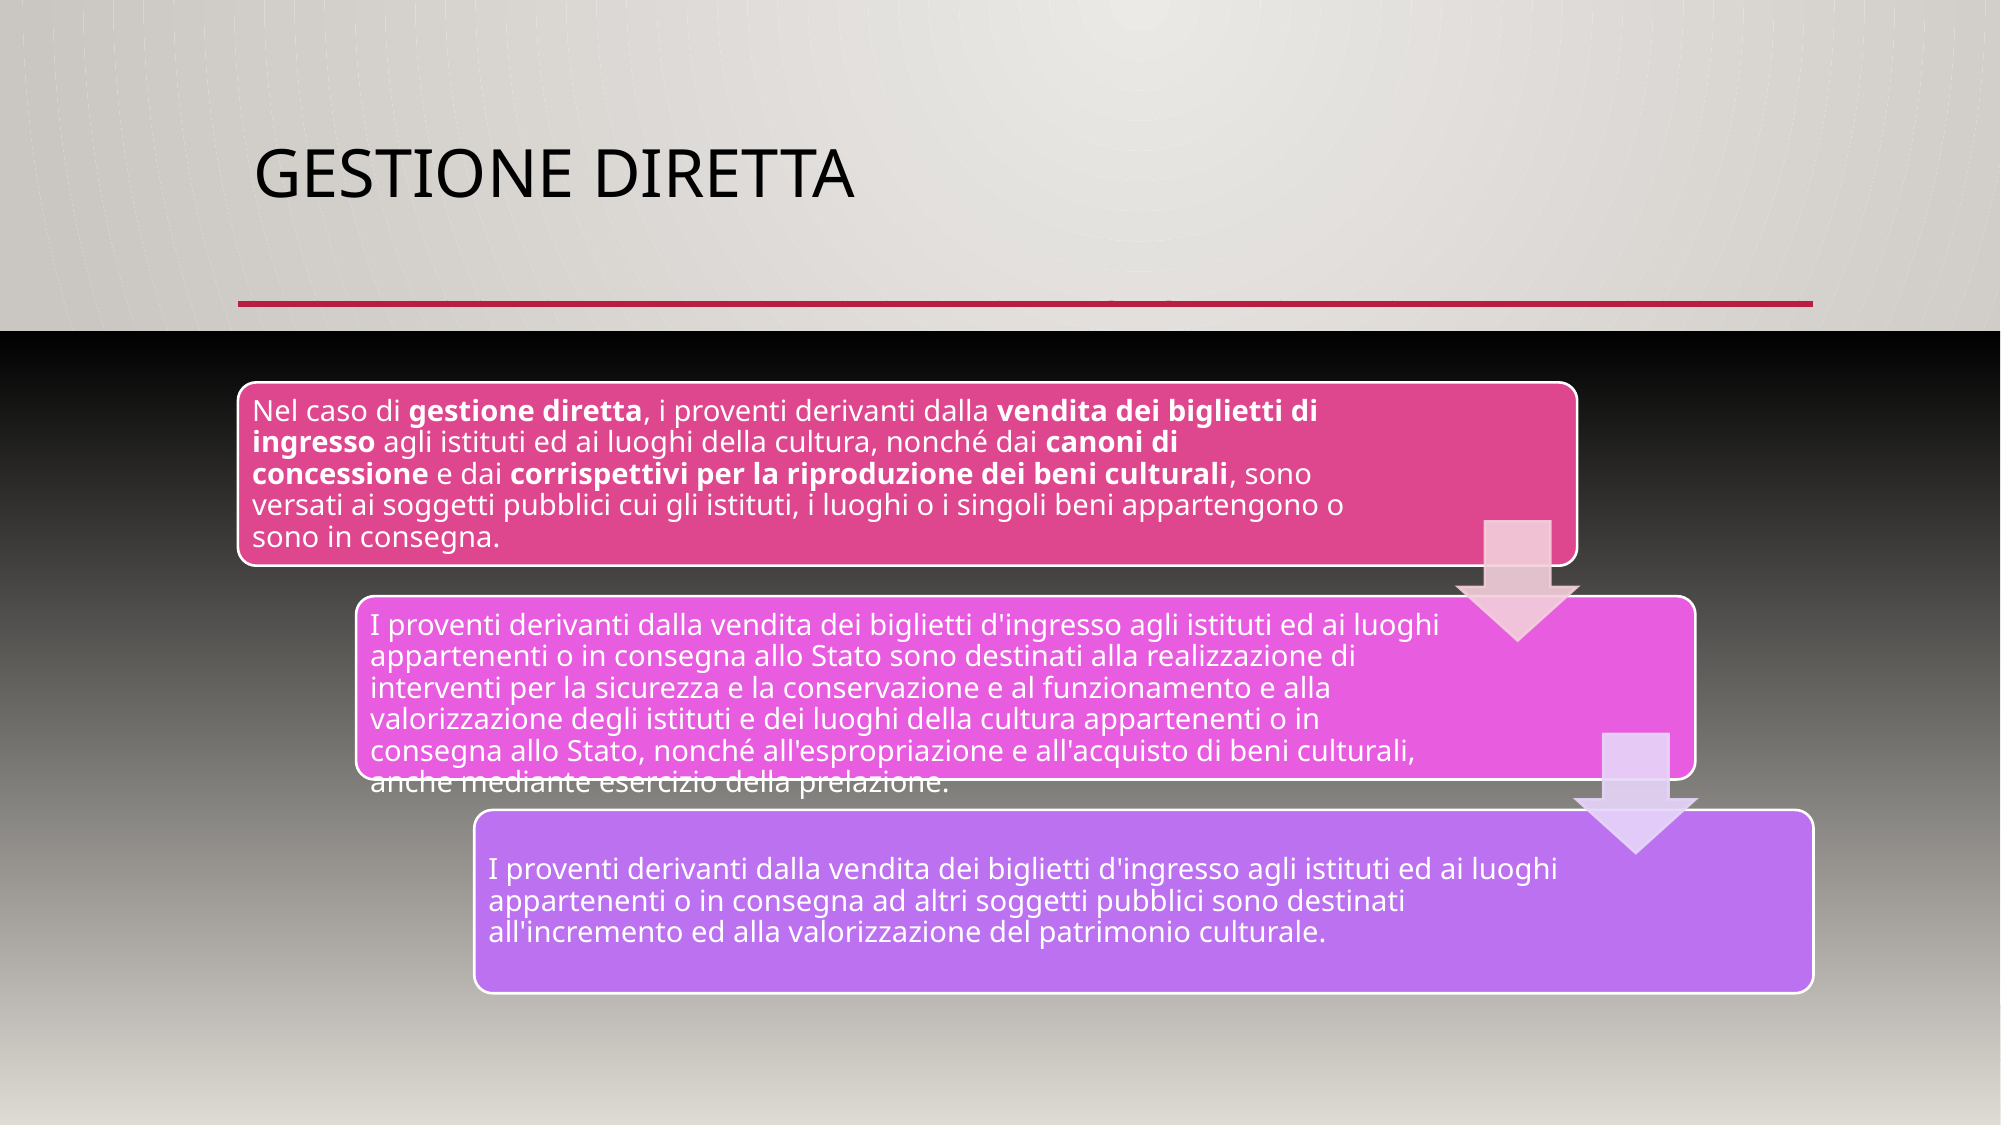

# Gestione diretta
Nel caso di gestione diretta, i proventi derivanti dalla vendita dei biglietti di ingresso agli istituti ed ai luoghi della cultura, nonché dai canoni di concessione e dai corrispettivi per la riproduzione dei beni culturali, sono versati ai soggetti pubblici cui gli istituti, i luoghi o i singoli beni appartengono o sono in consegna.
I proventi derivanti dalla vendita dei biglietti d'ingresso agli istituti ed ai luoghi appartenenti o in consegna allo Stato sono destinati alla realizzazione di interventi per la sicurezza e la conservazione e al funzionamento e alla valorizzazione degli istituti e dei luoghi della cultura appartenenti o in consegna allo Stato, nonché all'espropriazione e all'acquisto di beni culturali, anche mediante esercizio della prelazione.
I proventi derivanti dalla vendita dei biglietti d'ingresso agli istituti ed ai luoghi appartenenti o in consegna ad altri soggetti pubblici sono destinati all'incremento ed alla valorizzazione del patrimonio culturale.